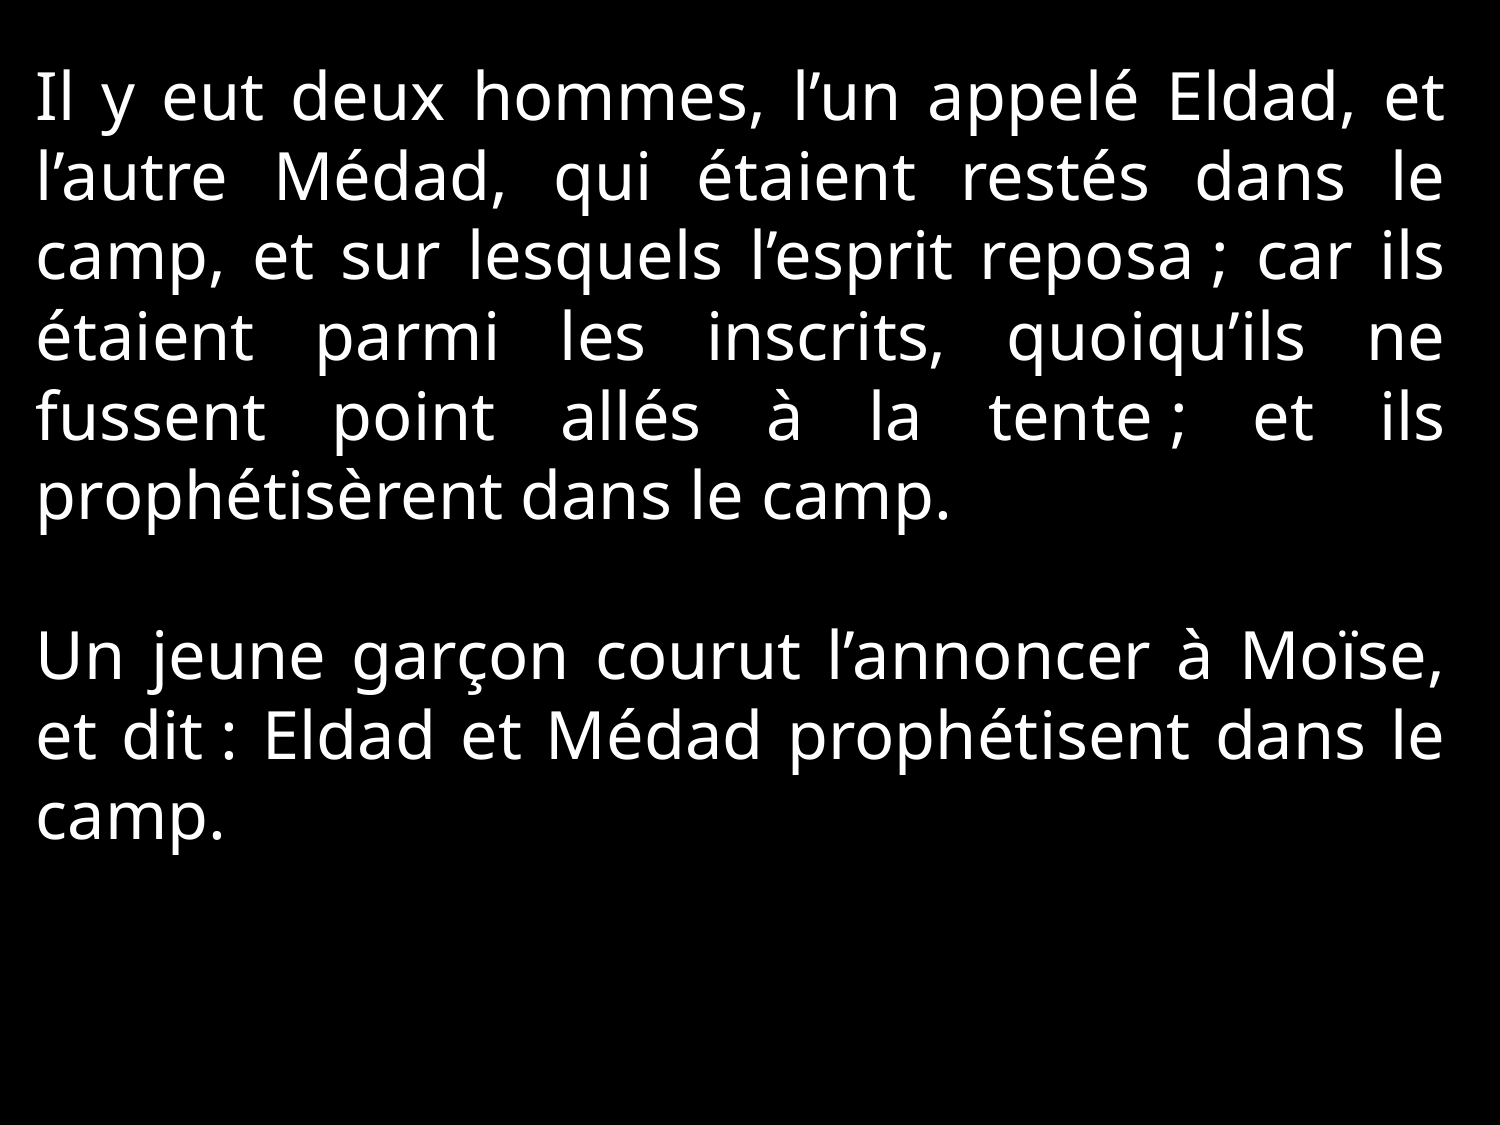

Il y eut deux hommes, l’un appelé Eldad, et l’autre Médad, qui étaient restés dans le camp, et sur lesquels l’esprit reposa ; car ils étaient parmi les inscrits, quoiqu’ils ne fussent point allés à la tente ; et ils prophétisèrent dans le camp.
Un jeune garçon courut l’annoncer à Moïse, et dit : Eldad et Médad prophétisent dans le camp.